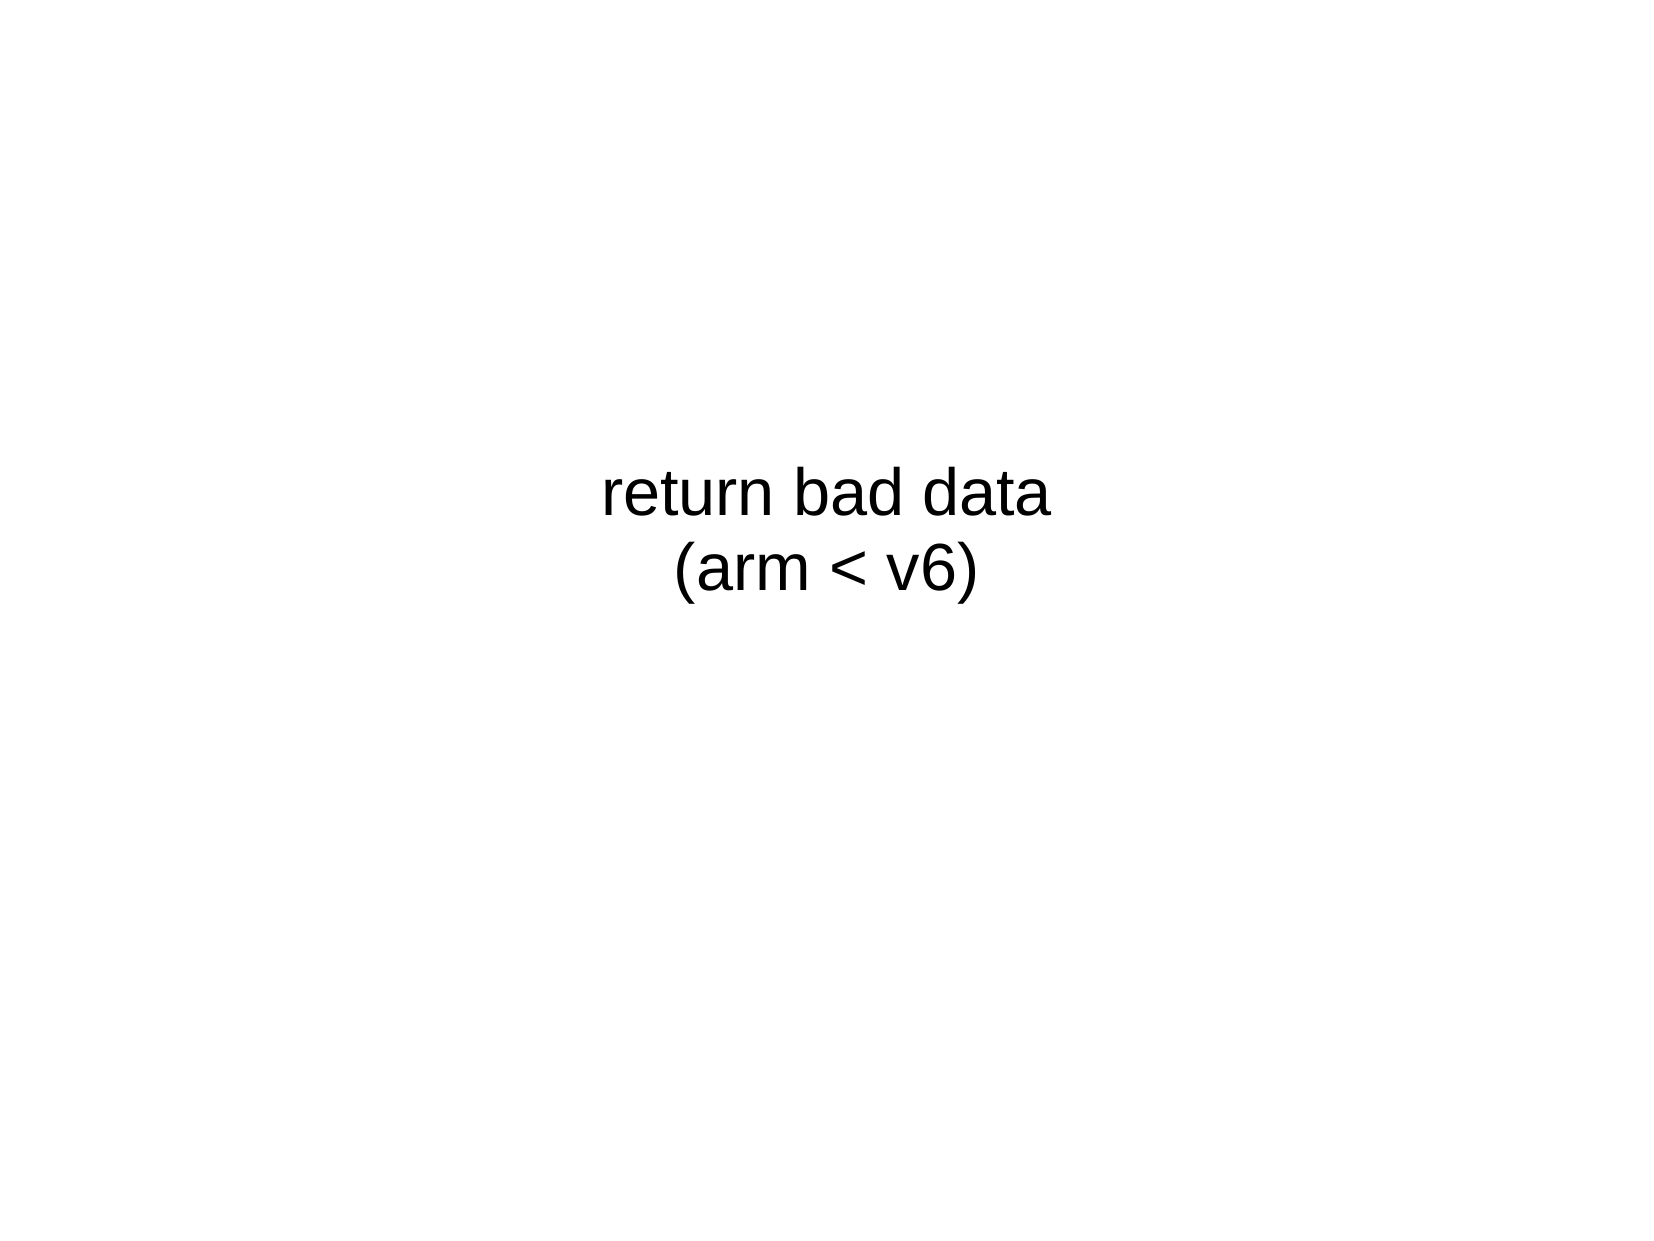

# return bad data
(arm < v6)